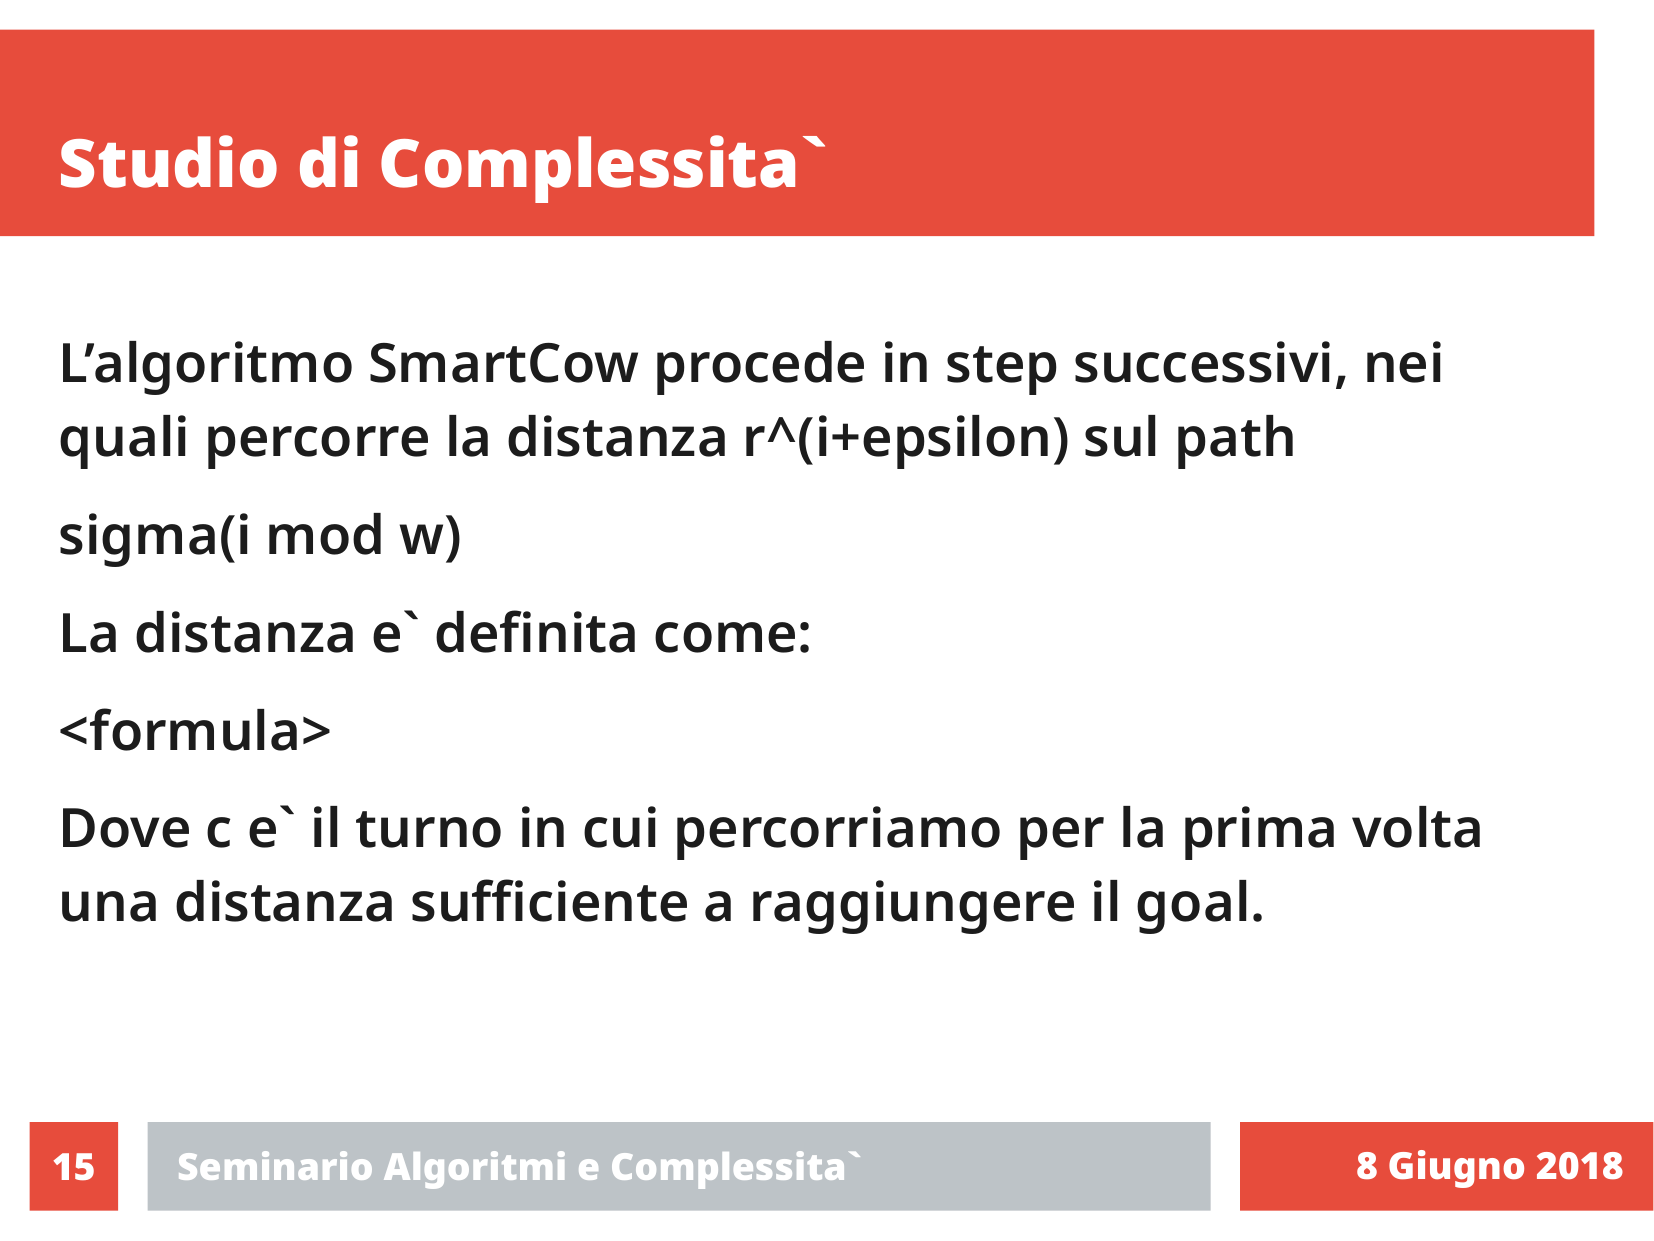

# Studio di Complessita`
L’algoritmo SmartCow procede in step successivi, nei quali percorre la distanza r^(i+epsilon) sul path
sigma(i mod w)
La distanza e` definita come:
<formula>
Dove c e` il turno in cui percorriamo per la prima volta una distanza sufficiente a raggiungere il goal.
15
8 Giugno 2018